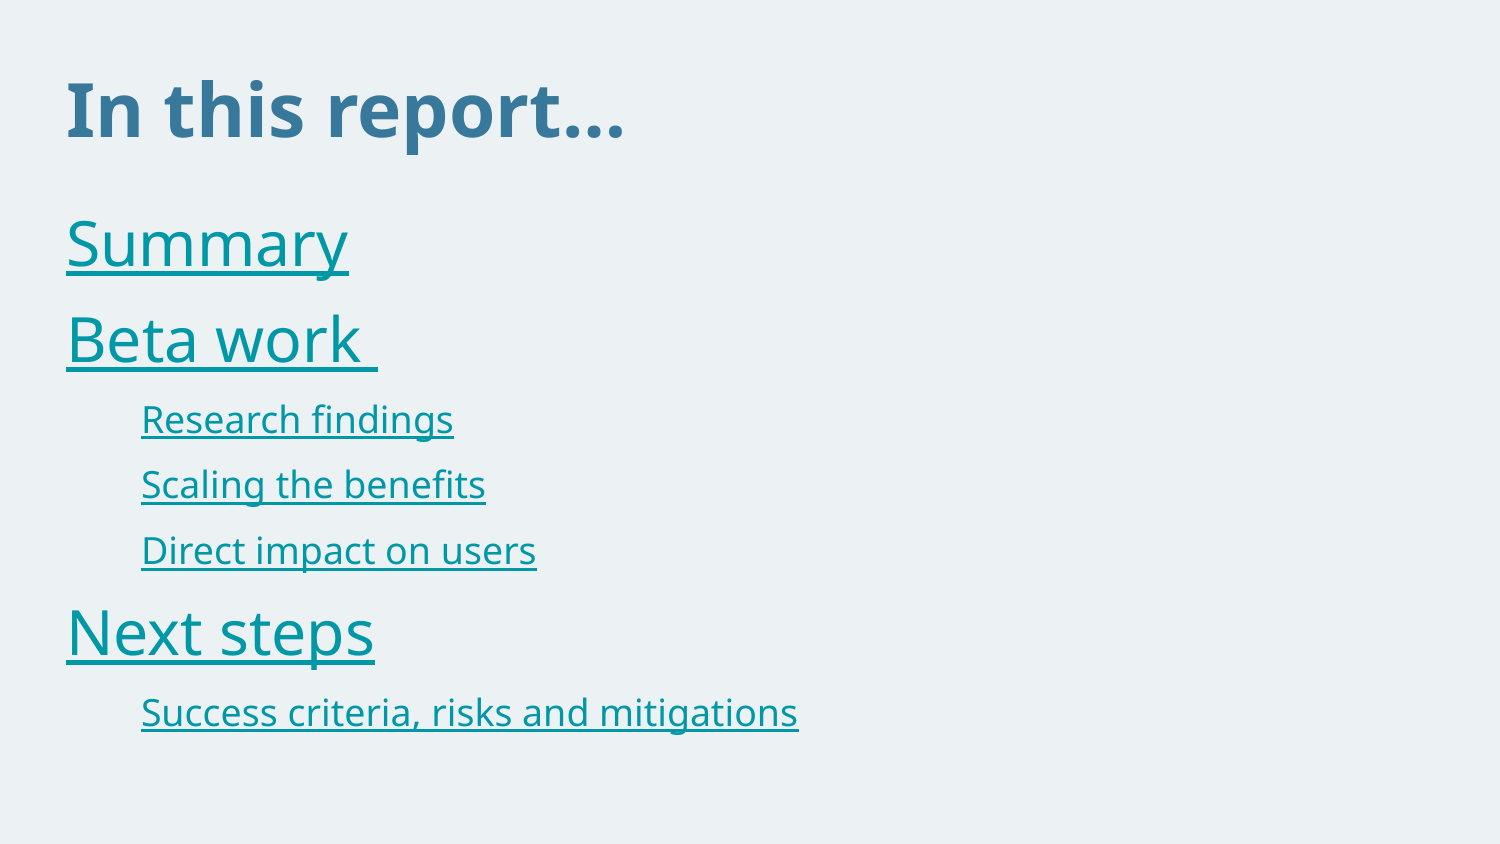

# In this report…
Summary
Beta work
Research findings
	Scaling the benefits
	Direct impact on users
Next steps
Success criteria, risks and mitigations